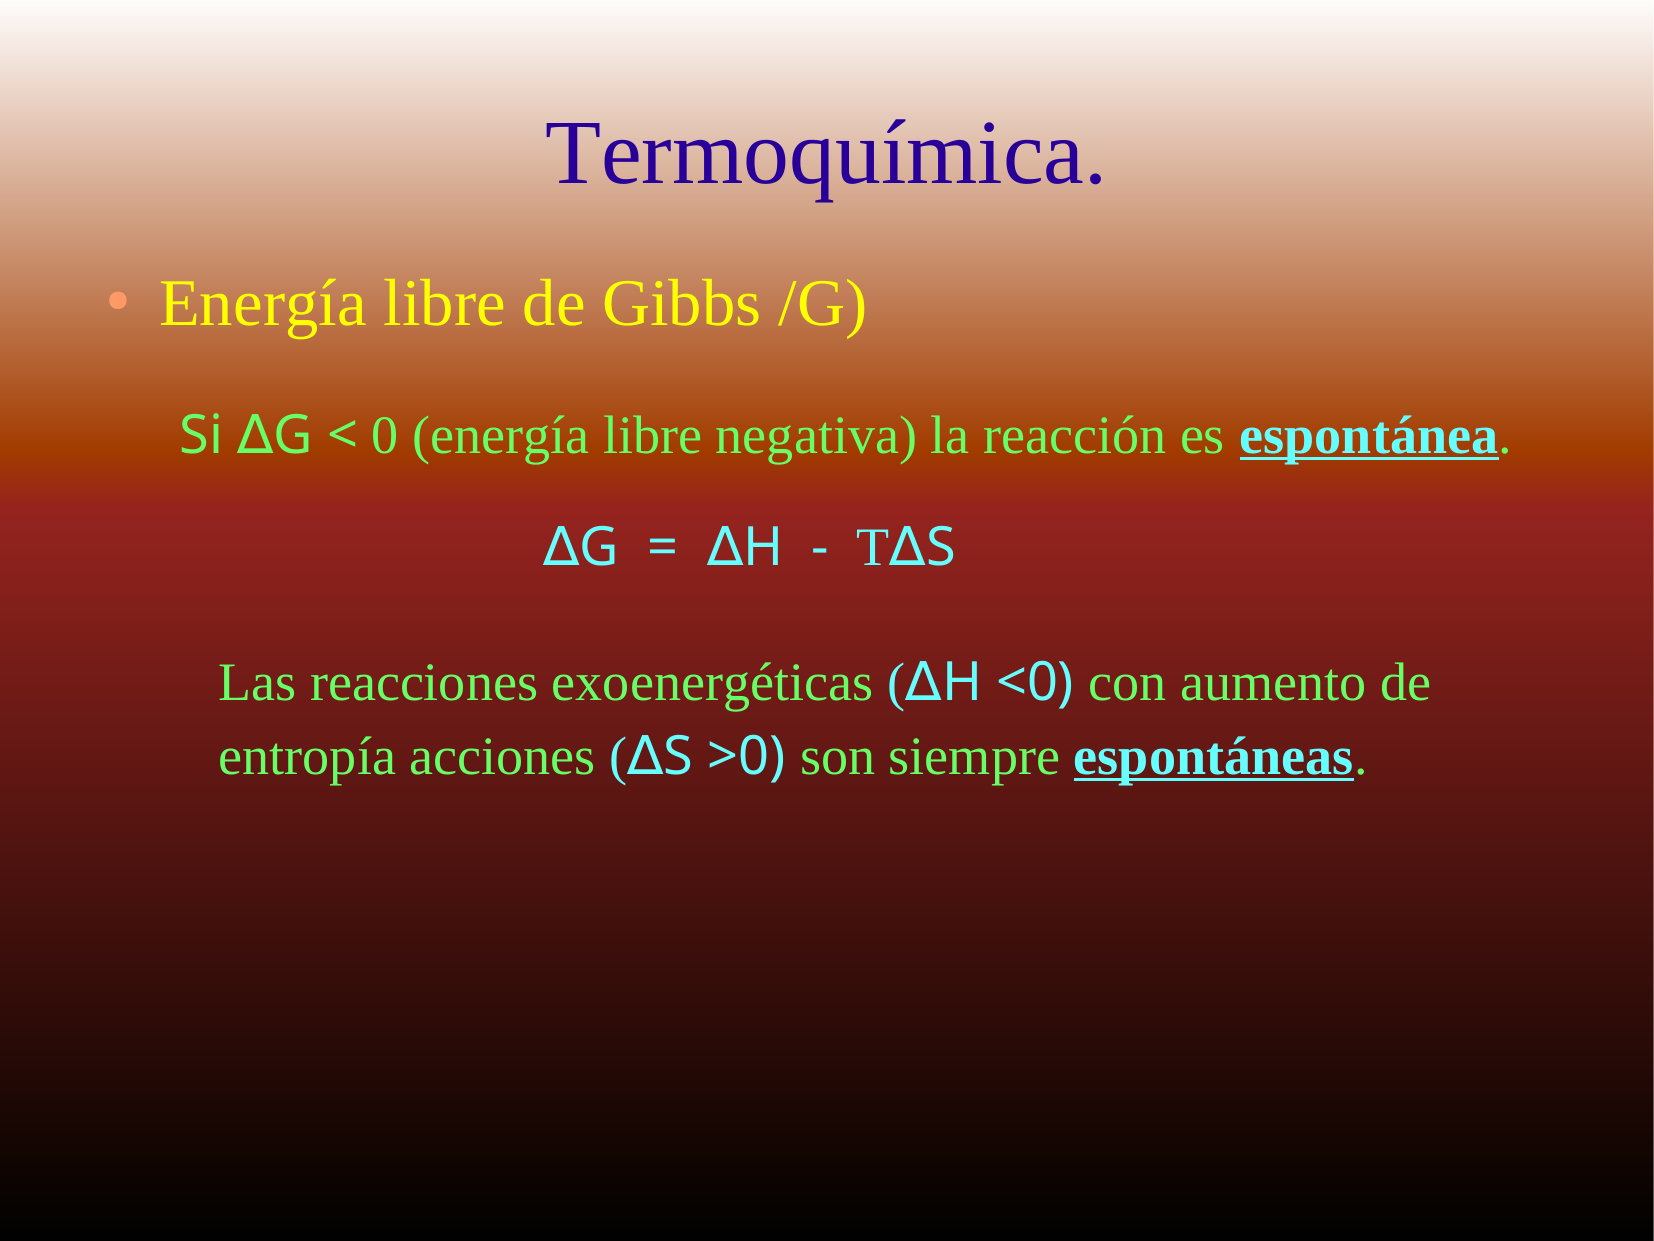

# Termoquímica.
Energía libre de Gibbs /G)
Si ∆G < 0 (energía libre negativa) la reacción es espontánea.
∆G = ∆H - T∆S
Las reacciones exoenergéticas (∆H <0) con aumento de entropía acciones (∆S >0) son siempre espontáneas.